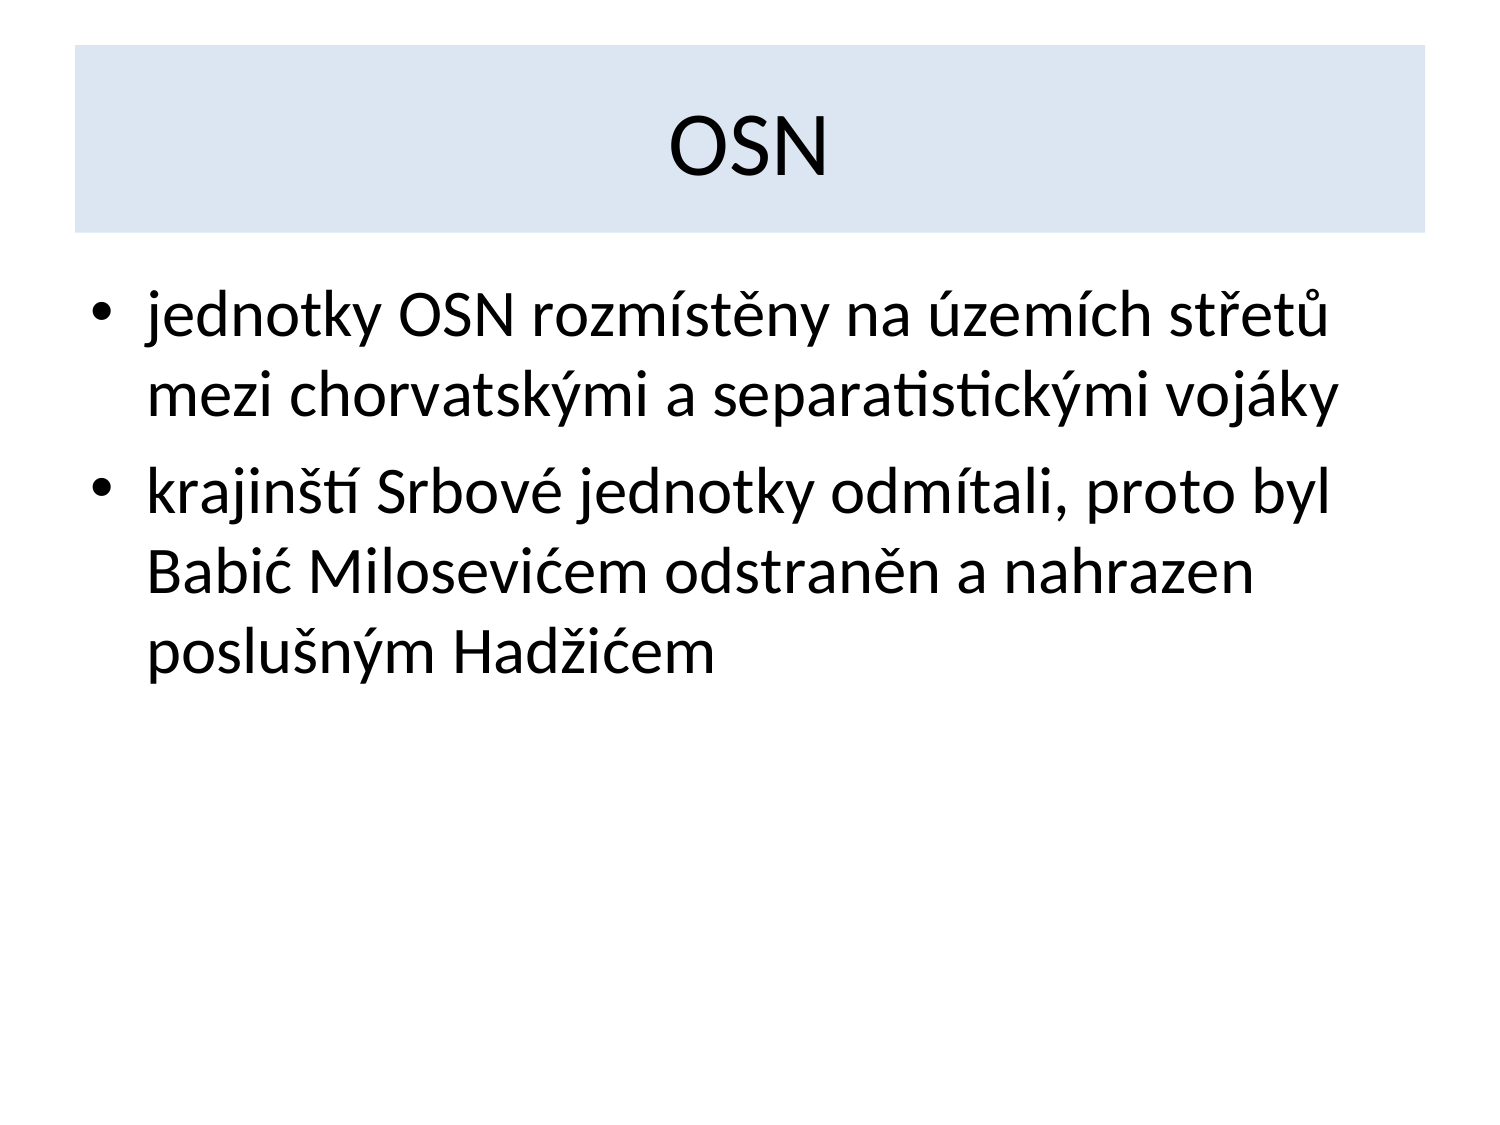

# OSN
jednotky OSN rozmístěny na územích střetů mezi chorvatskými a separatistickými vojáky
krajinští Srbové jednotky odmítali, proto byl Babić Milosevićem odstraněn a nahrazen poslušným Hadžićem